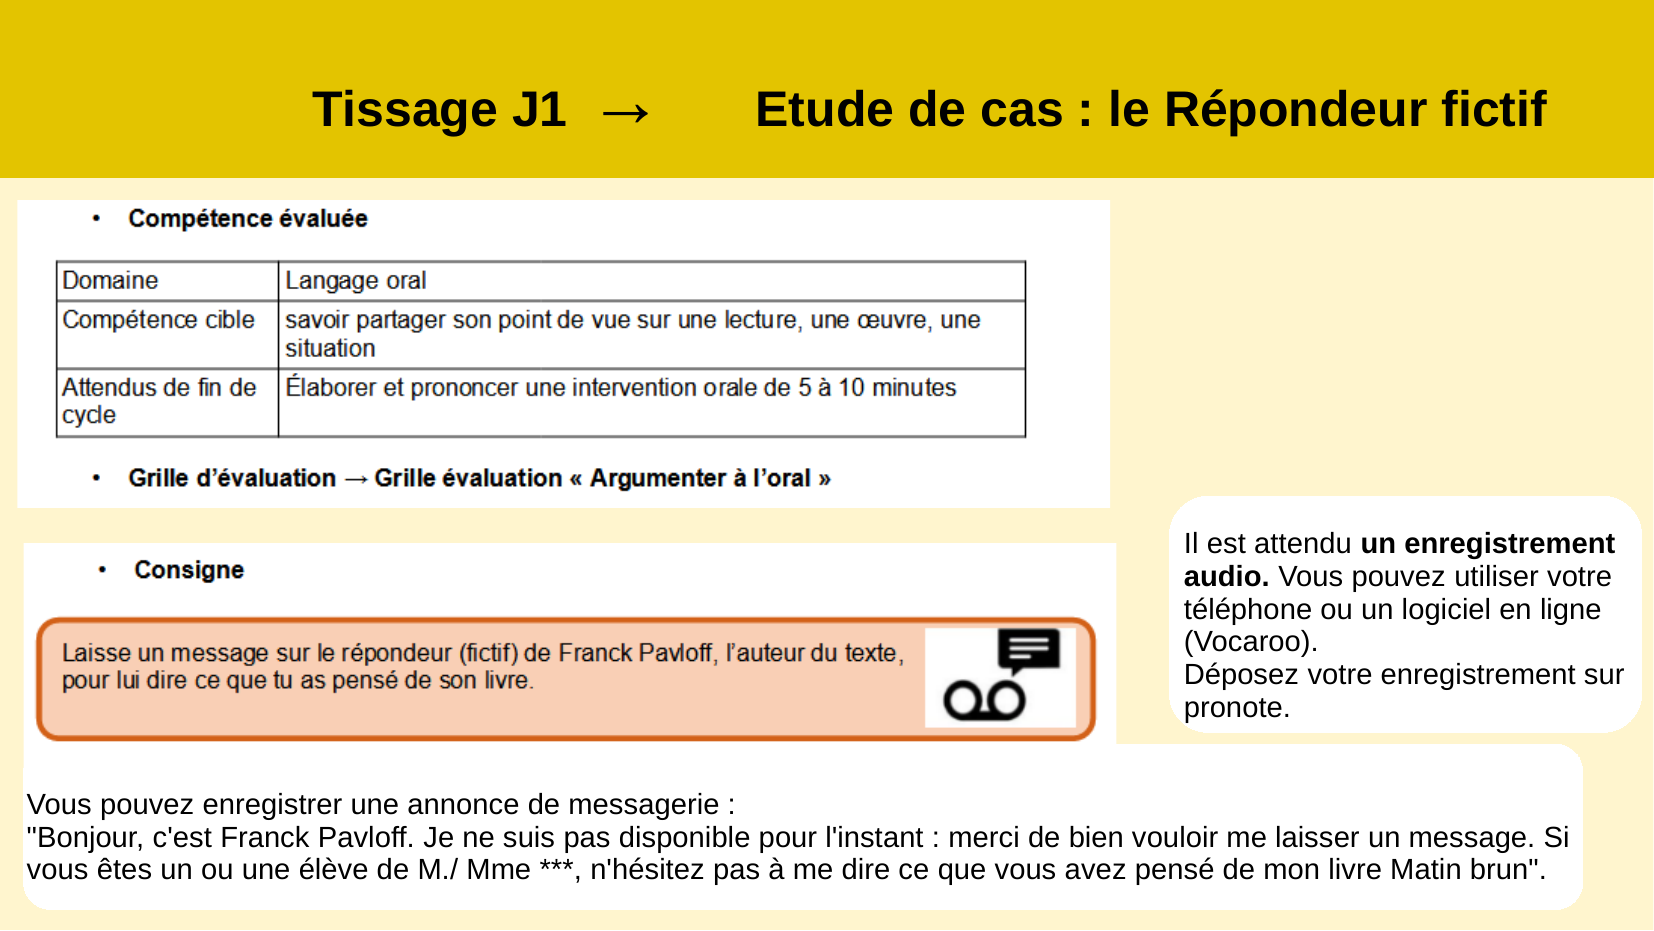

Tissage J1 → 	Etude de cas : le Répondeur fictif
Il est attendu un enregistrement audio. Vous pouvez utiliser votre téléphone ou un logiciel en ligne (Vocaroo).
Déposez votre enregistrement sur pronote.
Vous pouvez enregistrer une annonce de messagerie :
"Bonjour, c'est Franck Pavloff. Je ne suis pas disponible pour l'instant : merci de bien vouloir me laisser un message. Si vous êtes un ou une élève de M./ Mme ***, n'hésitez pas à me dire ce que vous avez pensé de mon livre Matin brun".